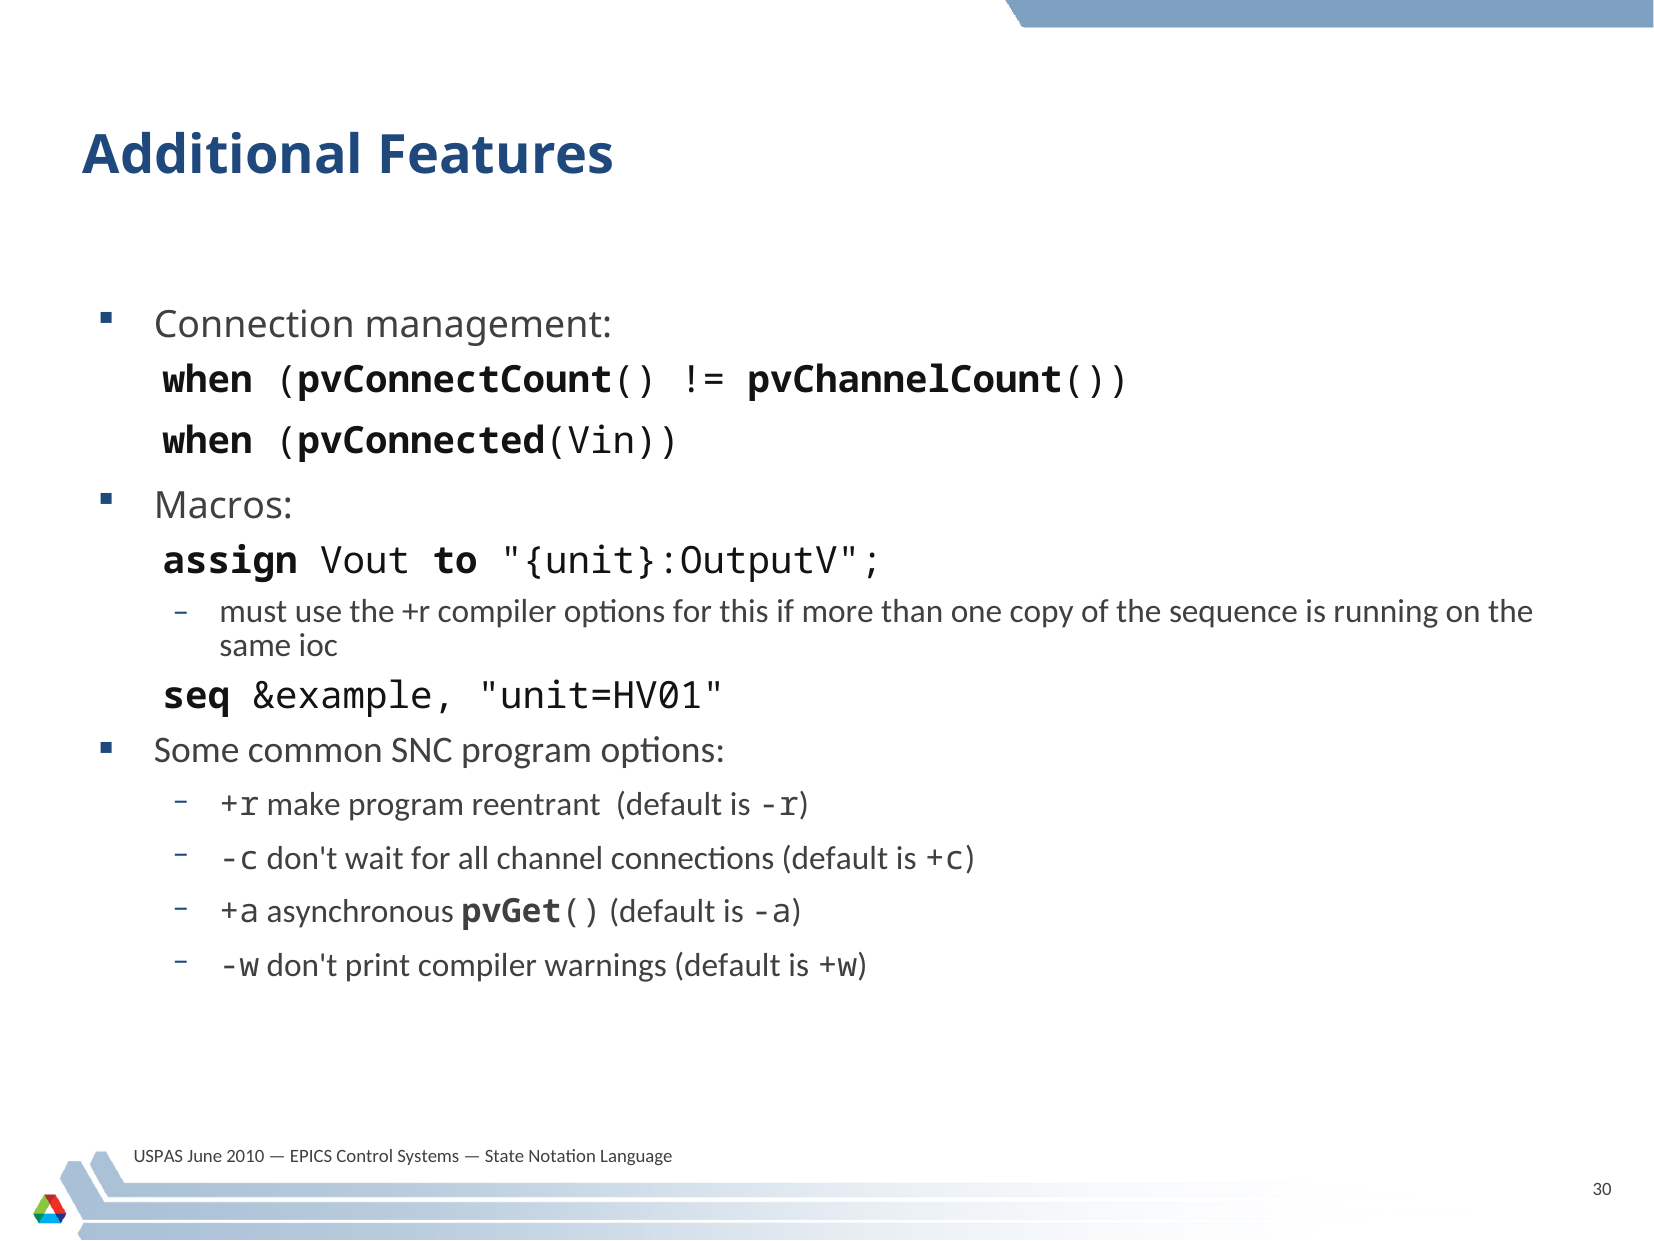

# Additional Features
Connection management:
when (pvConnectCount() != pvChannelCount())
when (pvConnected(Vin))
Macros:
assign Vout to "{unit}:OutputV";
must use the +r compiler options for this if more than one copy of the sequence is running on the same ioc
seq &example, "unit=HV01"
Some common SNC program options:
+r make program reentrant (default is -r)
-c don't wait for all channel connections (default is +c)
+a asynchronous pvGet() (default is -a)
-w don't print compiler warnings (default is +w)
USPAS June 2010 — EPICS Control Systems — State Notation Language
30